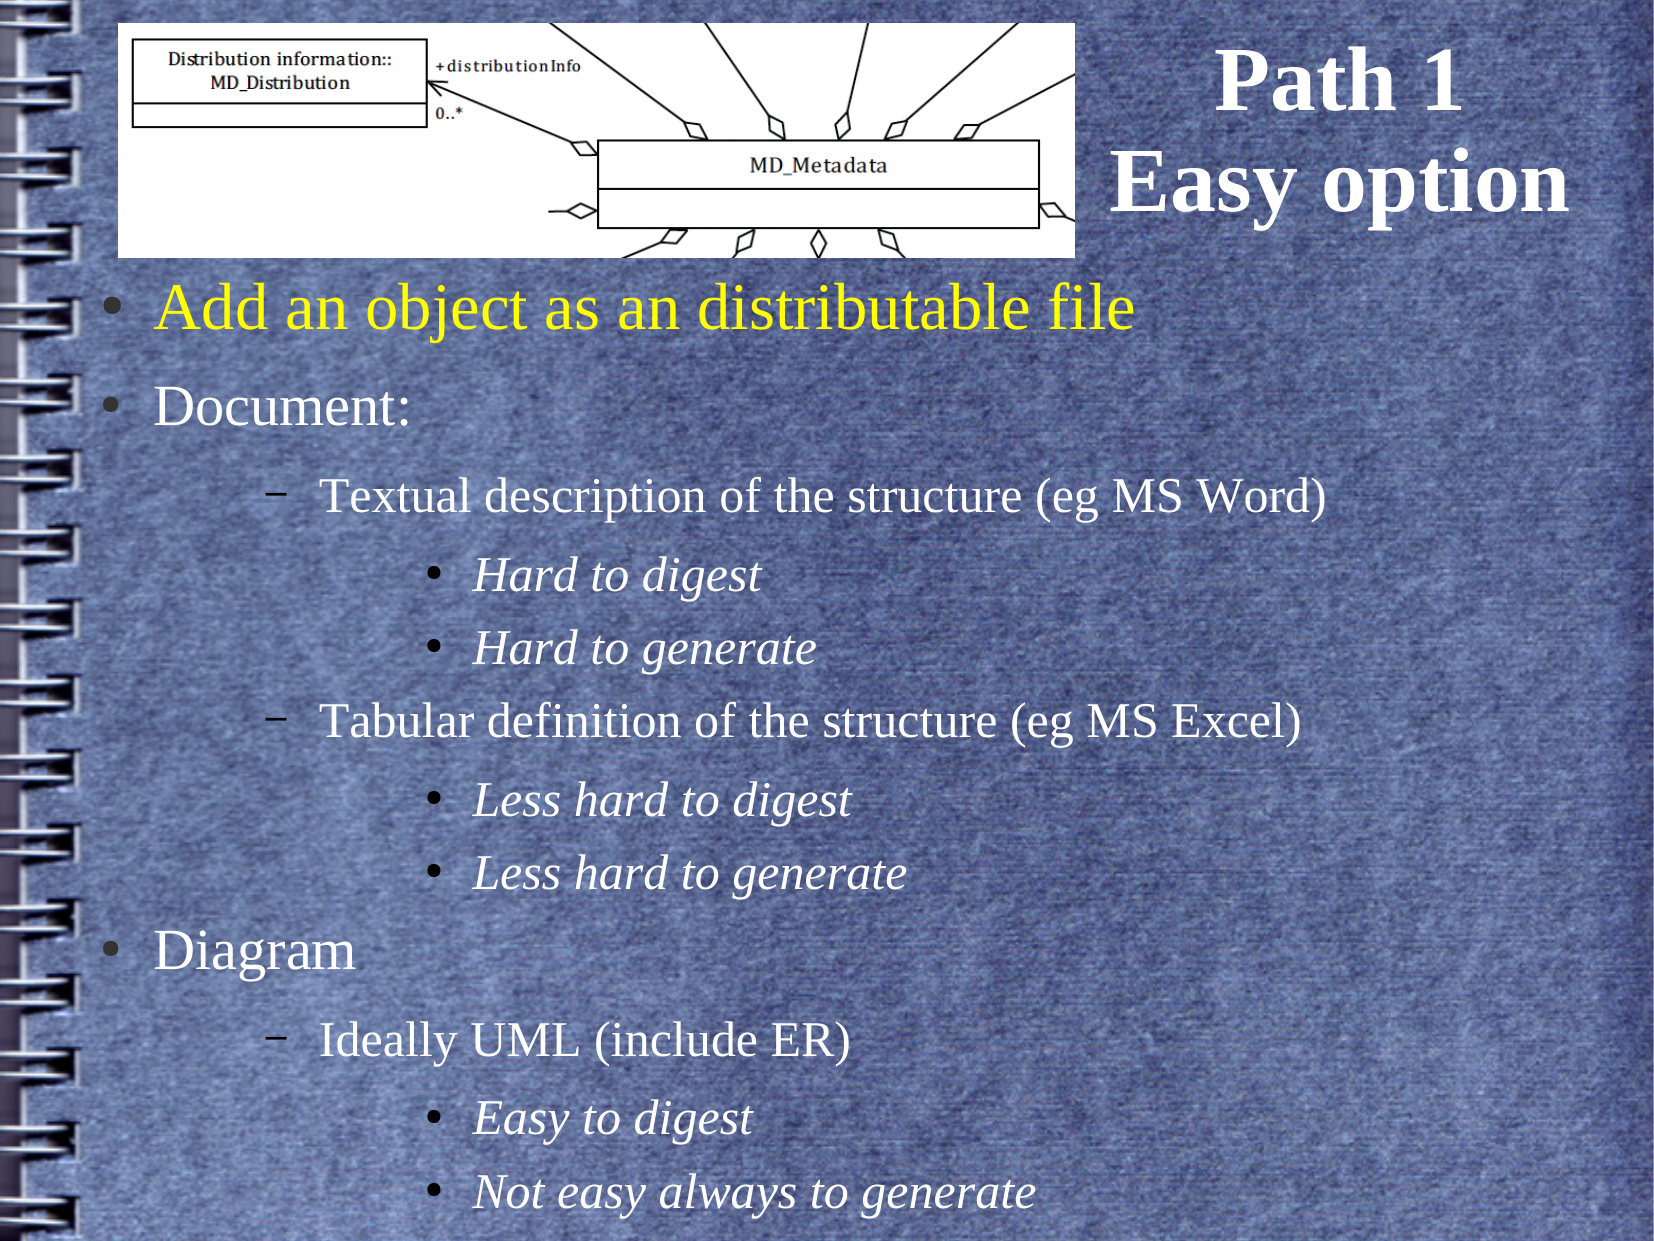

# Path 1 Easy option
Add an object as an distributable file
Document:
Textual description of the structure (eg MS Word)
Hard to digest
Hard to generate
Tabular definition of the structure (eg MS Excel)
Less hard to digest
Less hard to generate
Diagram
Ideally UML (include ER)
Easy to digest
Not easy always to generate